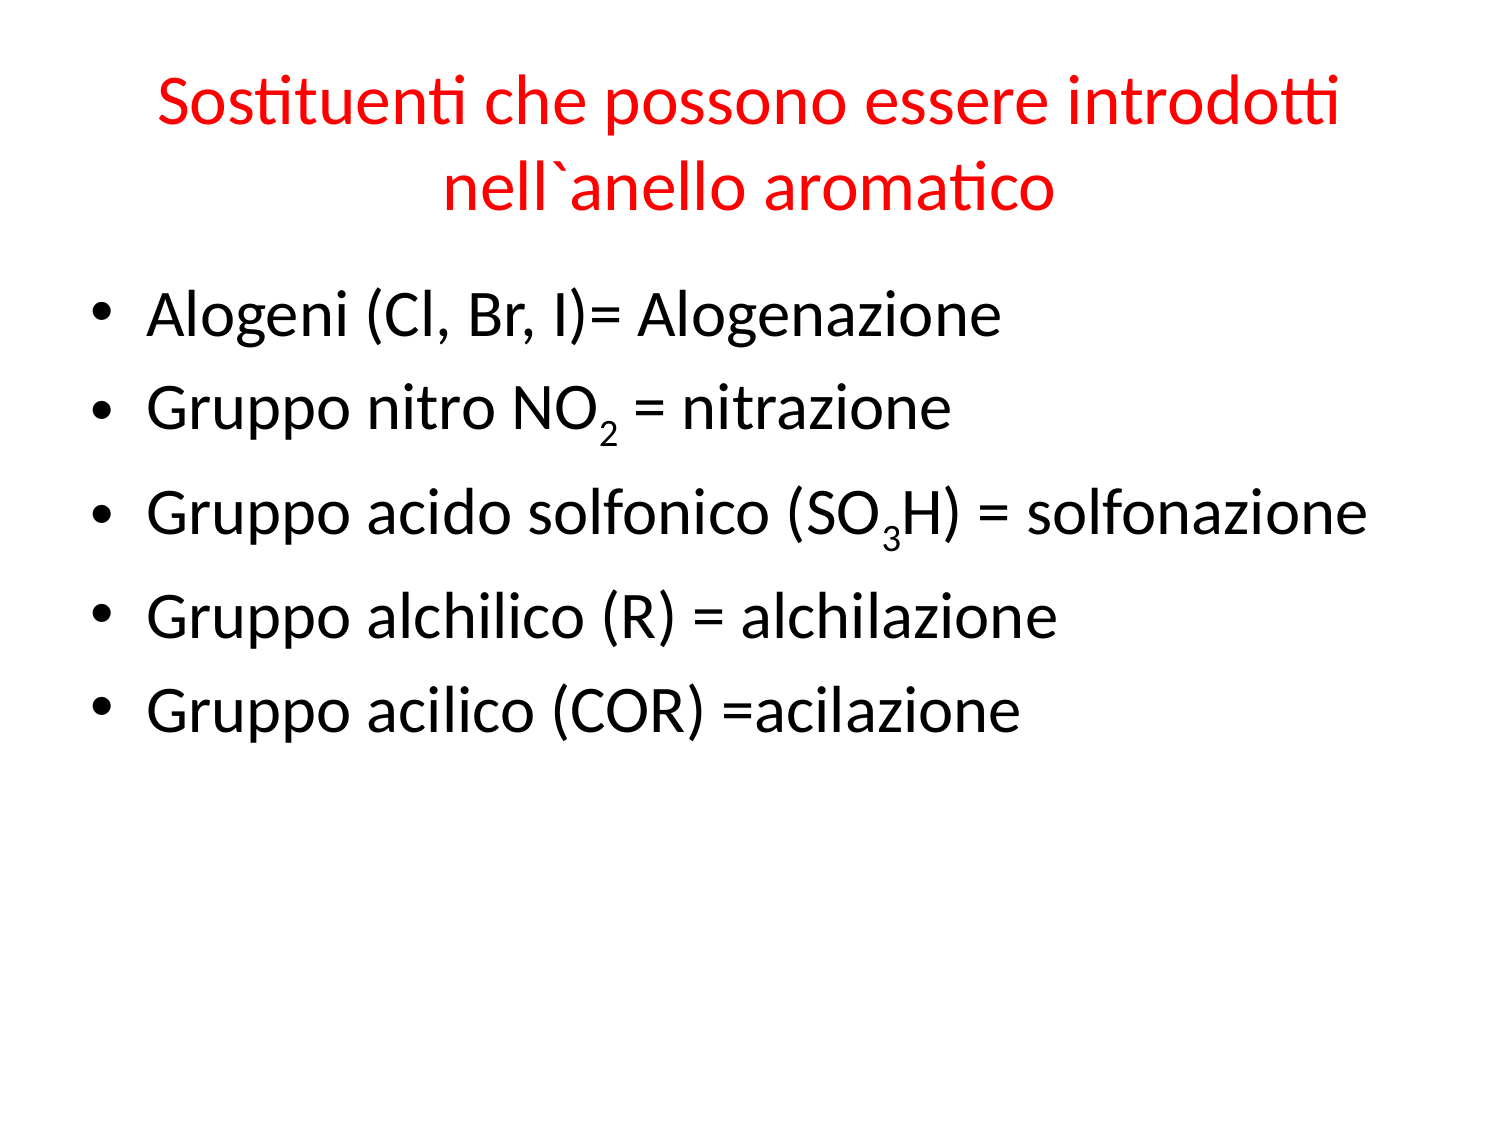

# Sostituenti che possono essere introdotti nell`anello aromatico
Alogeni (Cl, Br, I)= Alogenazione
Gruppo nitro NO2 = nitrazione
Gruppo acido solfonico (SO3H) = solfonazione
Gruppo alchilico (R) = alchilazione
Gruppo acilico (COR) =acilazione